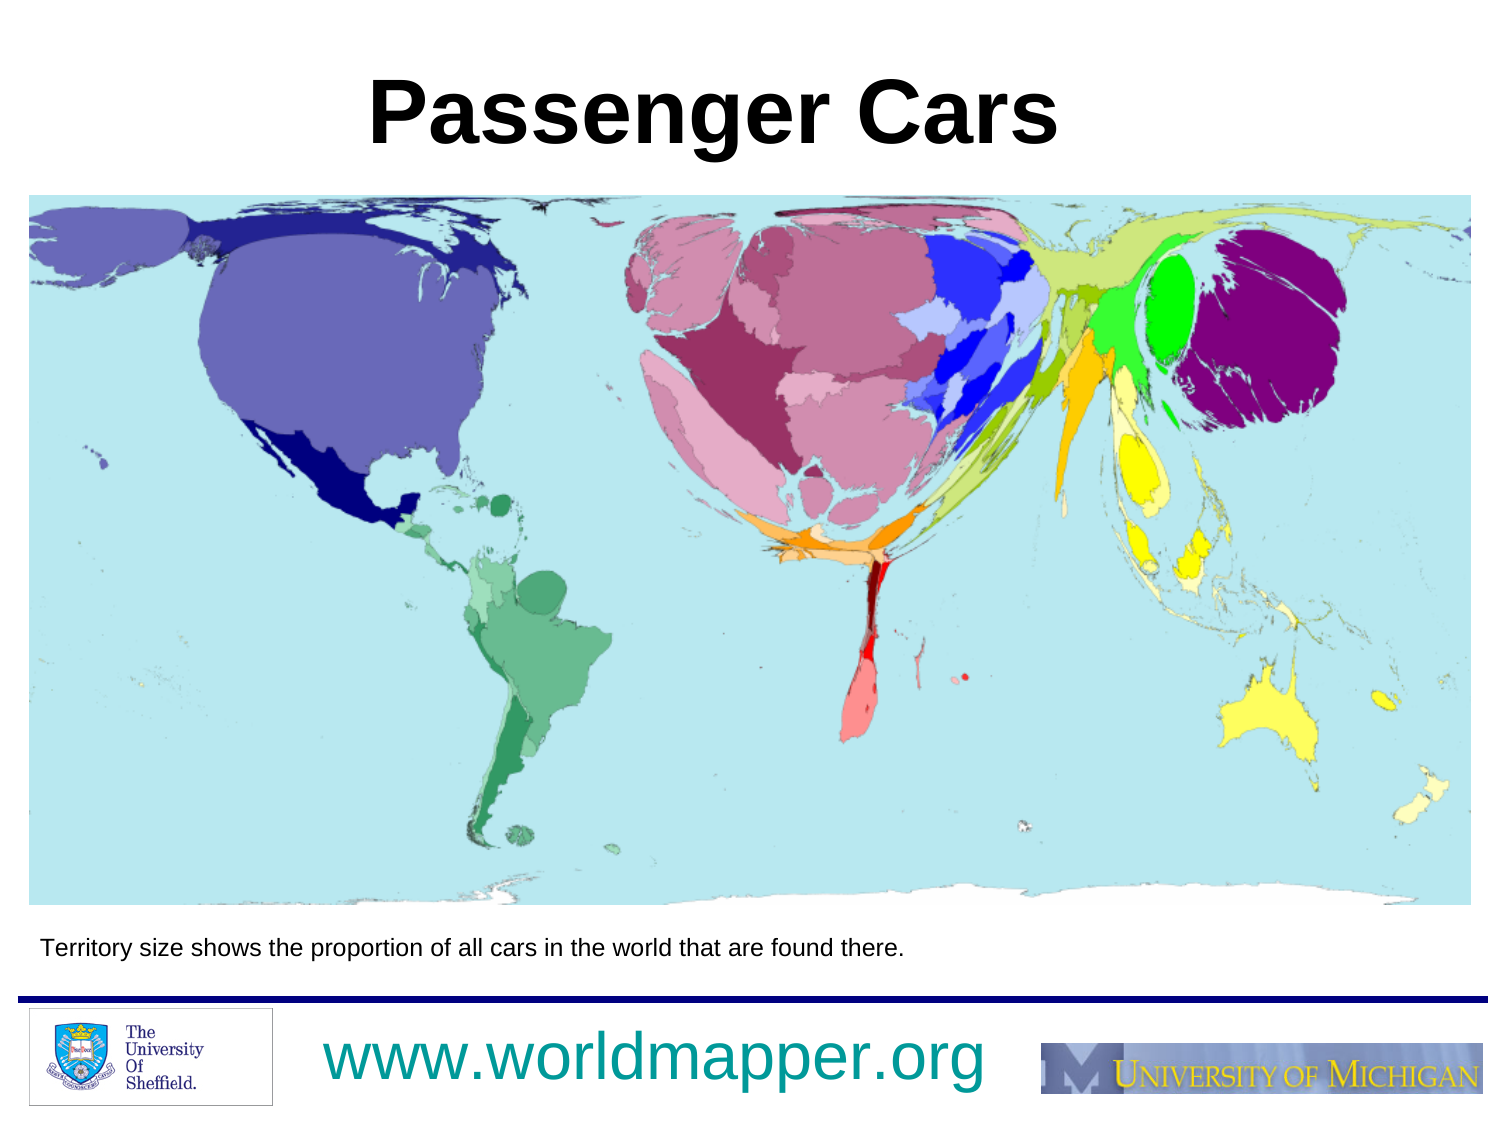

# Passenger Cars
Territory size shows the proportion of all cars in the world that are found there.